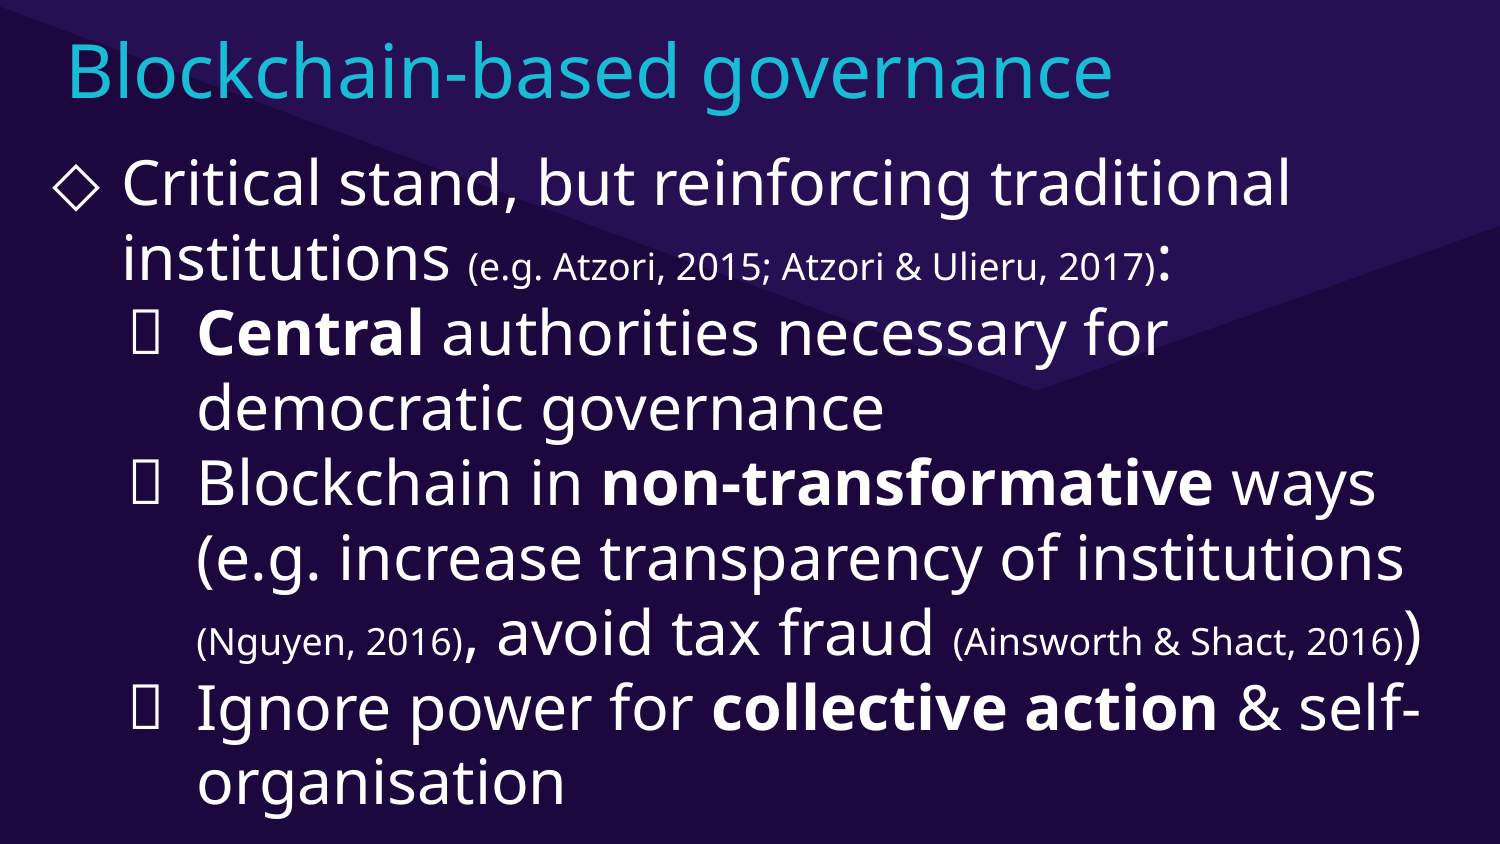

# Blockchain-based governance
Critical stand, but reinforcing traditional institutions (e.g. Atzori, 2015; Atzori & Ulieru, 2017):
Central authorities necessary for democratic governance
Blockchain in non-transformative ways (e.g. increase transparency of institutions (Nguyen, 2016), avoid tax fraud (Ainsworth & Shact, 2016))
Ignore power for collective action & self-organisation